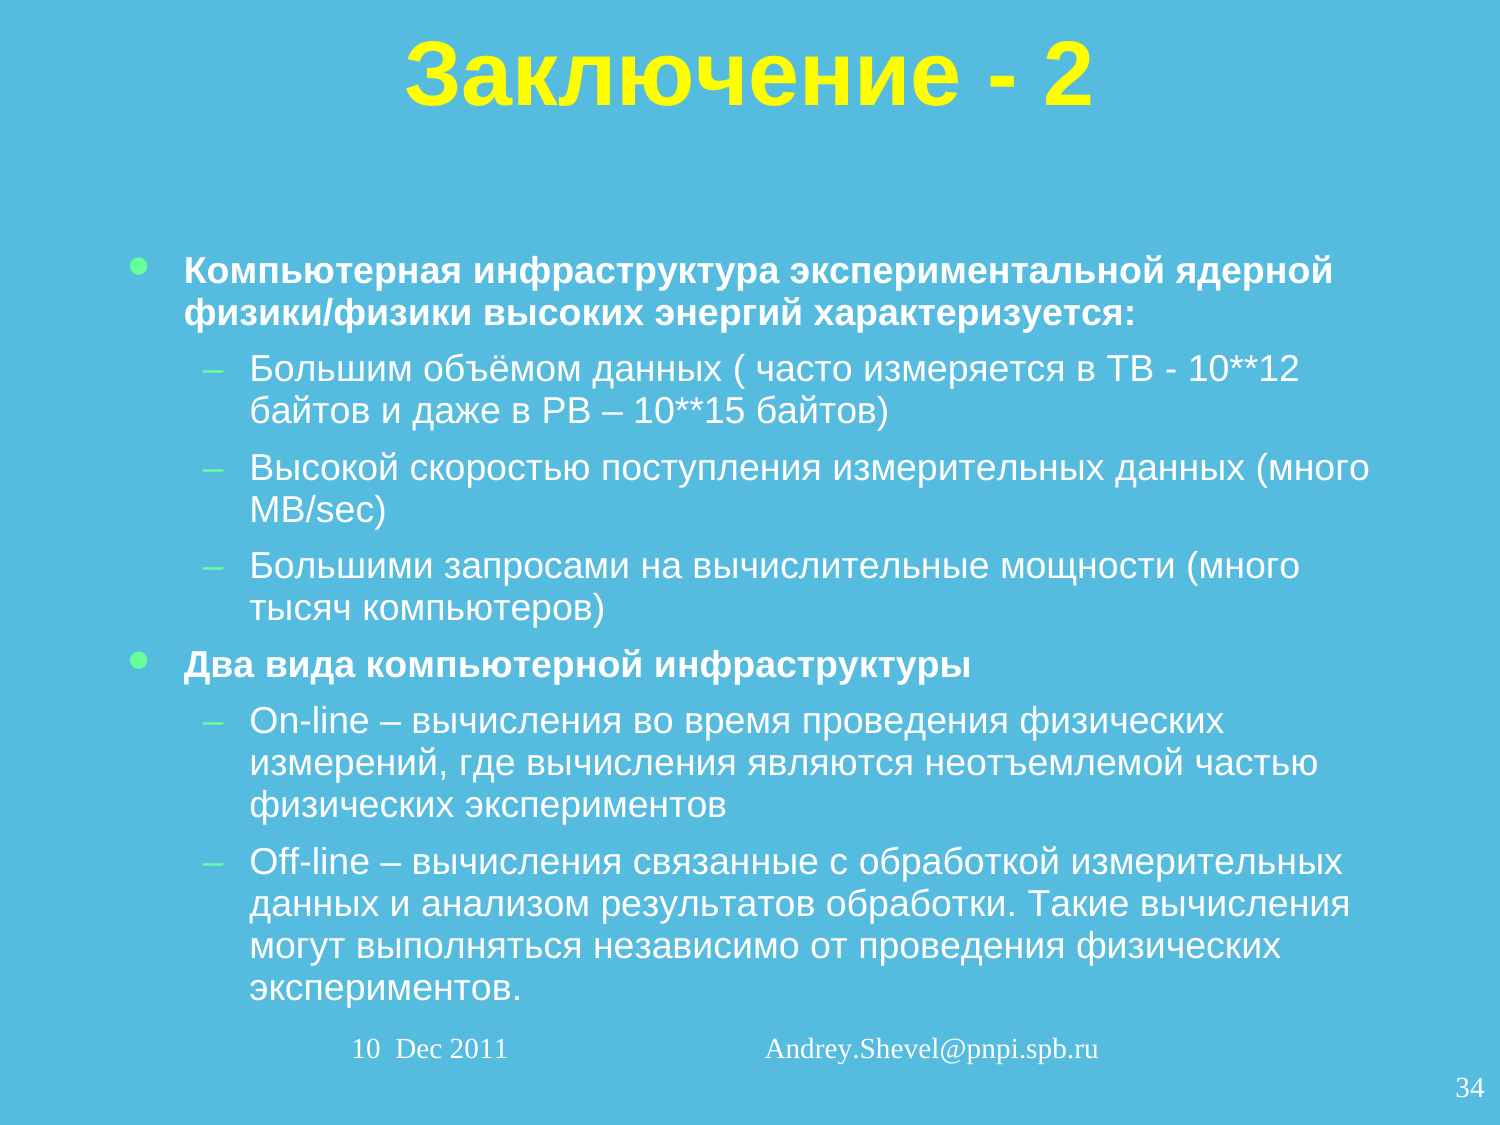

# Заключение - 2
Компьютерная инфраструктура экспериментальной ядерной физики/физики высоких энергий характеризуется:
Большим объёмом данных ( часто измеряется в TB - 10**12 байтов и даже в PB – 10**15 байтов)
Высокой скоростью поступления измерительных данных (много MB/sec)
Большими запросами на вычислительные мощности (много тысяч компьютеров)
Два вида компьютерной инфраструктуры
On-line – вычисления во время проведения физических измерений, где вычисления являются неотъемлемой частью физических экспериментов
Off-line – вычисления связанные с обработкой измерительных данных и анализом результатов обработки. Такие вычисления могут выполняться независимо от проведения физических экспериментов.
34